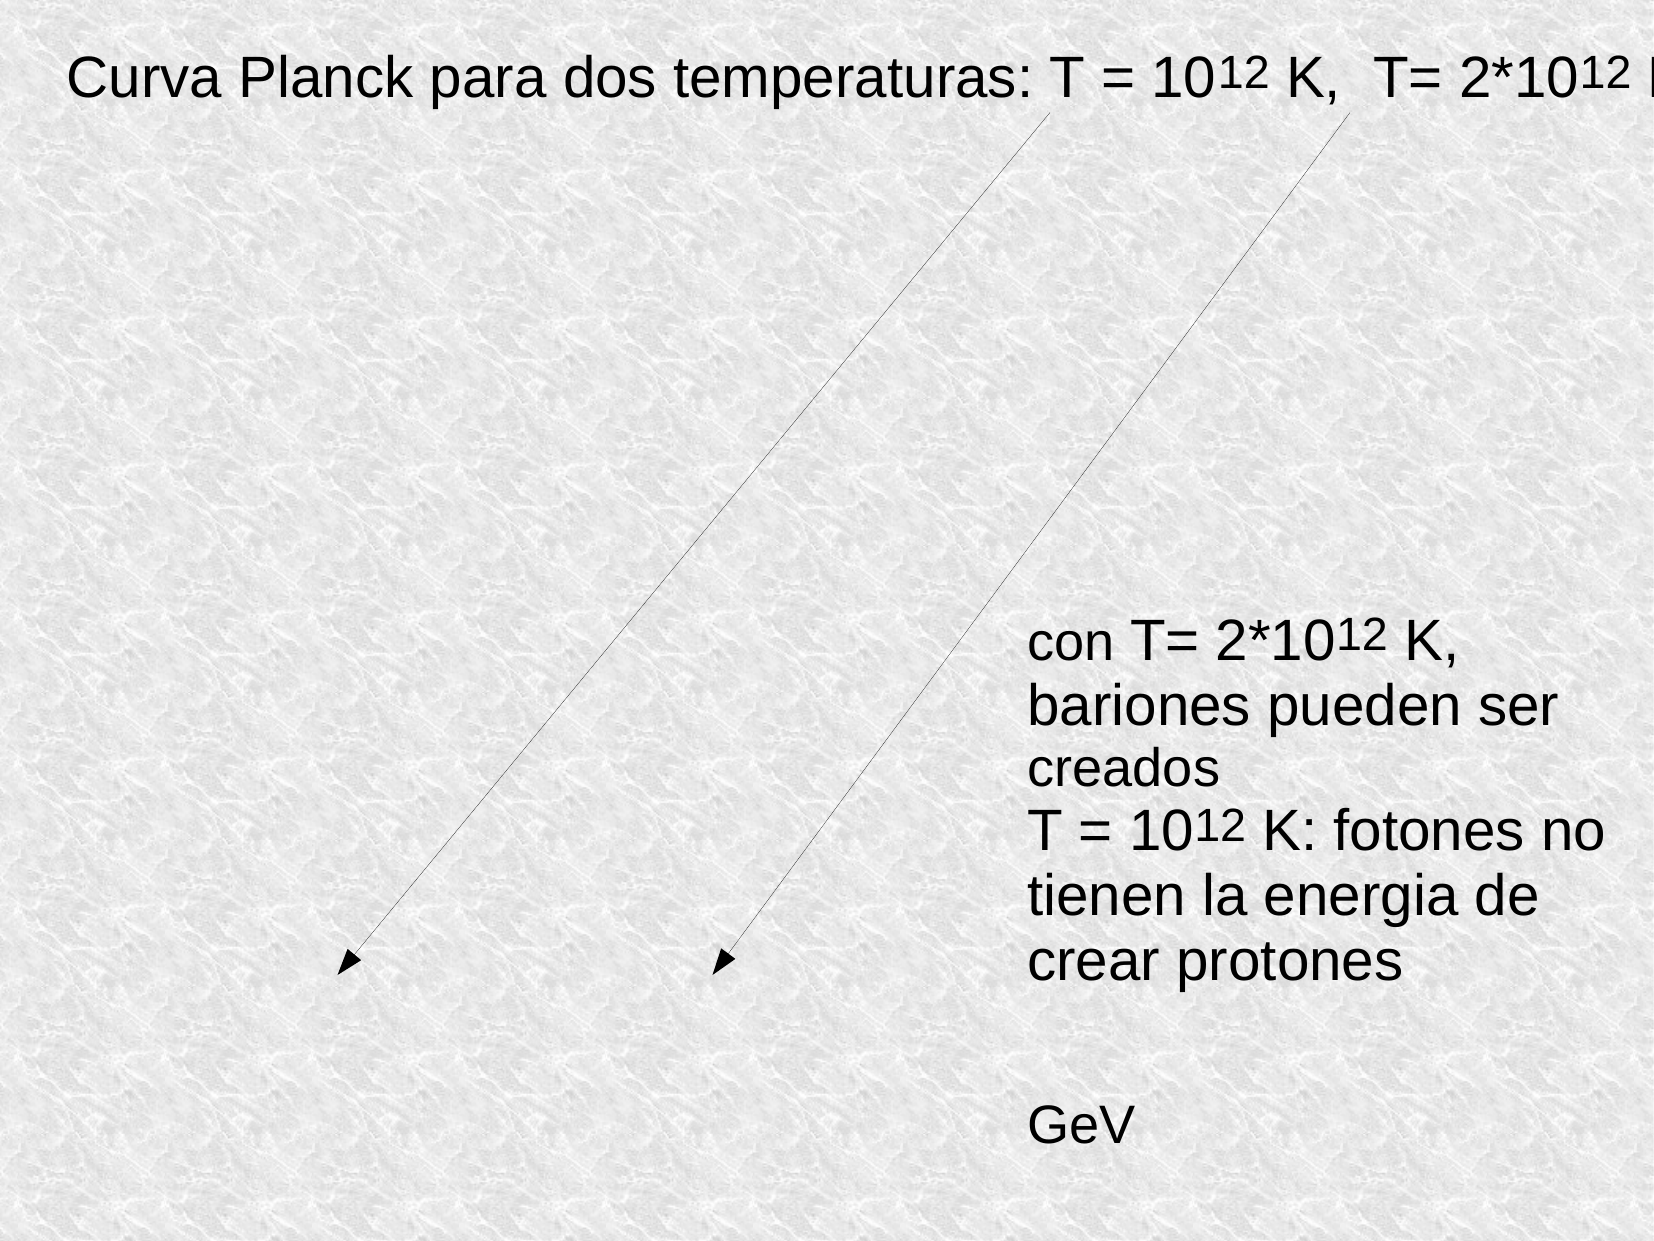

Curva Planck para dos temperaturas: T = 1012 K, T= 2*1012 K
con T= 2*1012 K,
bariones pueden ser
creados
T = 1012 K: fotones no
tienen la energia de
crear protones
GeV